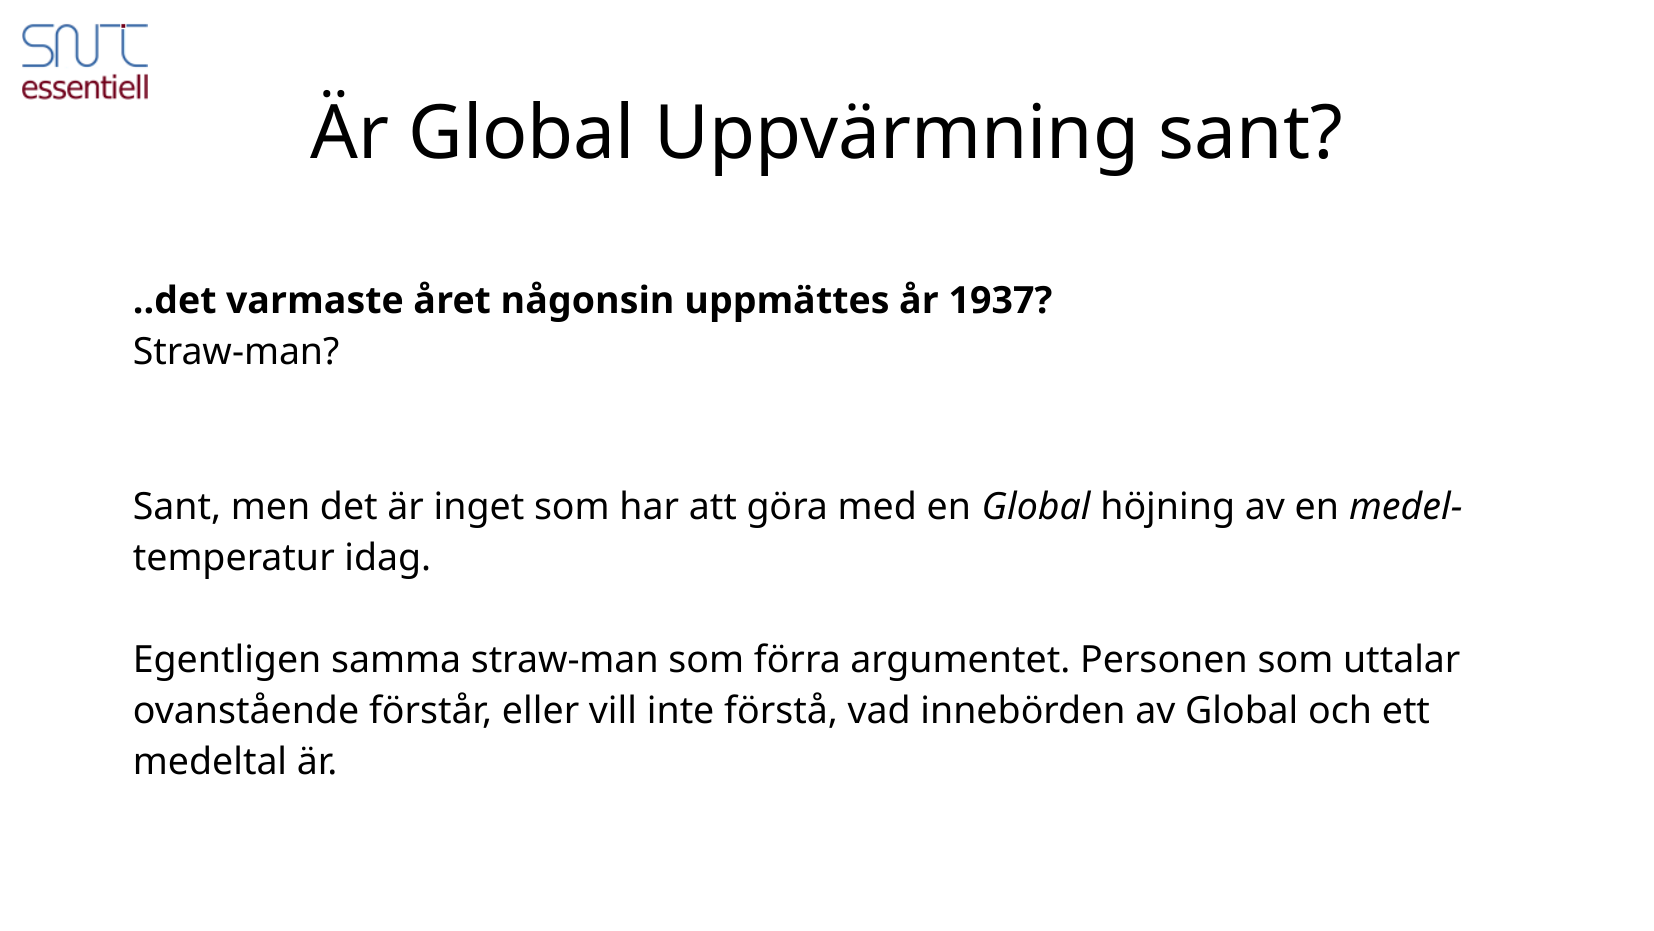

# Är Global Uppvärmning sant?
..det varmaste året någonsin uppmättes år 1937?
Straw-man?
Sant, men det är inget som har att göra med en Global höjning av en medel-temperatur idag.
Egentligen samma straw-man som förra argumentet. Personen som uttalar ovanstående förstår, eller vill inte förstå, vad innebörden av Global och ett medeltal är.